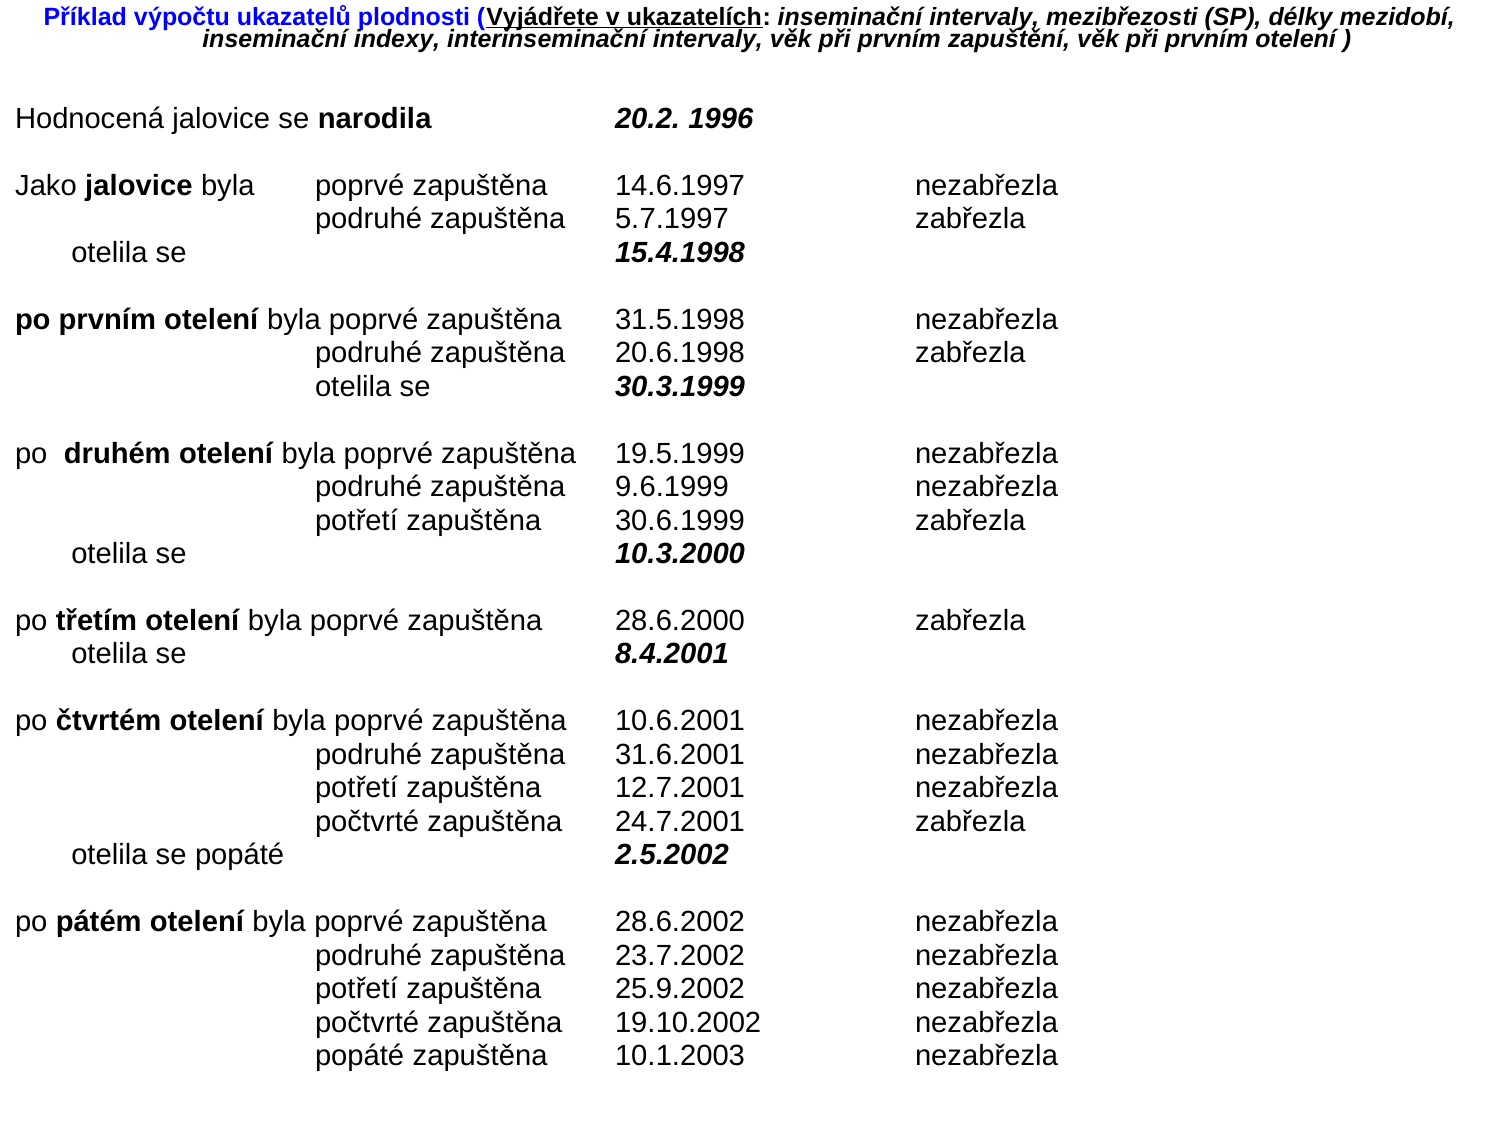

# Příklad výpočtu ukazatelů plodnosti (Vyjádřete v ukazatelích: inseminační intervaly, mezibřezosti (SP), délky mezidobí, inseminační indexy, interinseminační intervaly, věk při prvním zapuštění, věk při prvním otelení )
Hodnocená jalovice se narodila 		20.2. 1996
Jako jalovice byla 	poprvé zapuštěna 	14.6.1997		nezabřezla
			podruhé zapuštěna	5.7.1997		zabřezla
	otelila se 			15.4.1998
po prvním otelení byla poprvé zapuštěna	31.5.1998		nezabřezla
			podruhé zapuštěna	20.6.1998		zabřezla
			otelila se 		30.3.1999
po druhém otelení byla poprvé zapuštěna 	19.5.1999		nezabřezla
			podruhé zapuštěna	9.6.1999		nezabřezla
			potřetí zapuštěna	30.6.1999		zabřezla
	otelila se 			10.3.2000
po třetím otelení byla poprvé zapuštěna	28.6.2000		zabřezla
	otelila se 			8.4.2001
po čtvrtém otelení byla poprvé zapuštěna 	10.6.2001		nezabřezla
			podruhé zapuštěna	31.6.2001		nezabřezla
			potřetí zapuštěna	12.7.2001		nezabřezla
			počtvrté zapuštěna	24.7.2001		zabřezla
	otelila se popáté			2.5.2002
po pátém otelení byla poprvé zapuštěna	28.6.2002		nezabřezla
			podruhé zapuštěna	23.7.2002		nezabřezla
			potřetí zapuštěna	25.9.2002		nezabřezla
			počtvrté zapuštěna	19.10.2002		nezabřezla
			popáté zapuštěna	10.1.2003		nezabřezla